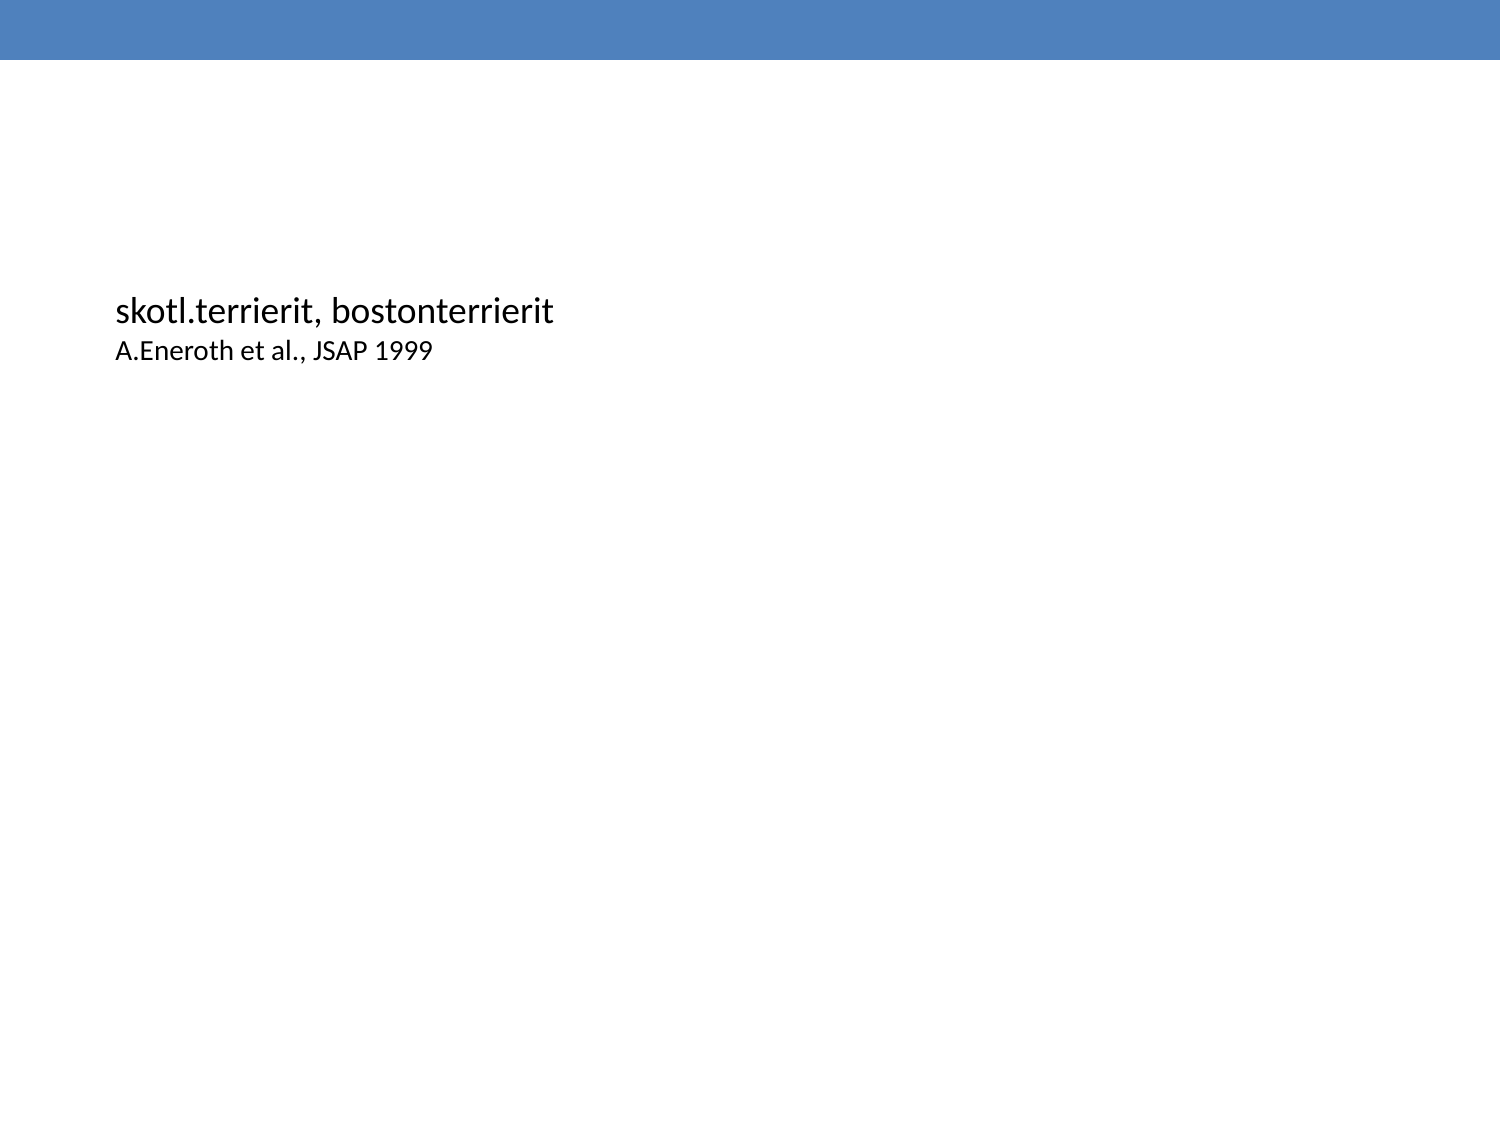

#
skotl.terrierit, bostonterrierit
A.Eneroth et al., JSAP 1999